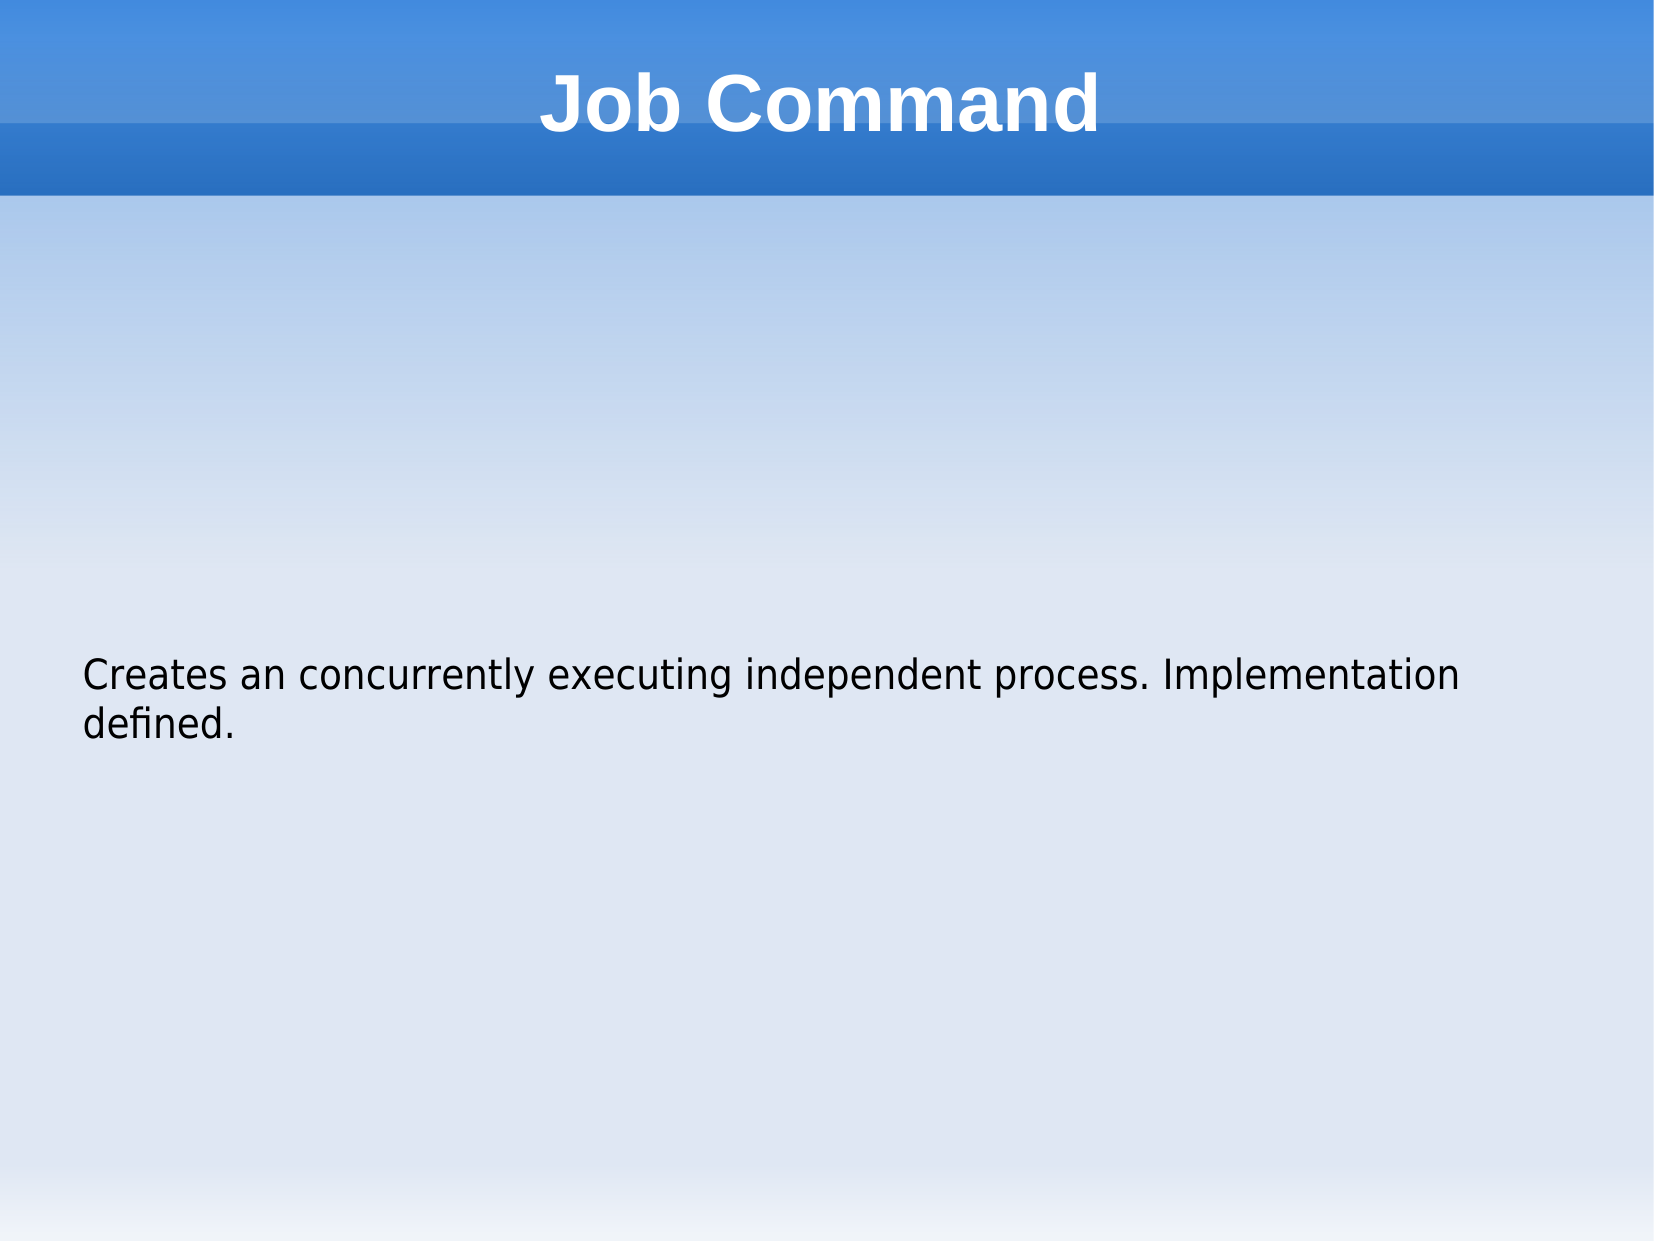

# Job Command
Creates an concurrently executing independent process. Implementation defined.